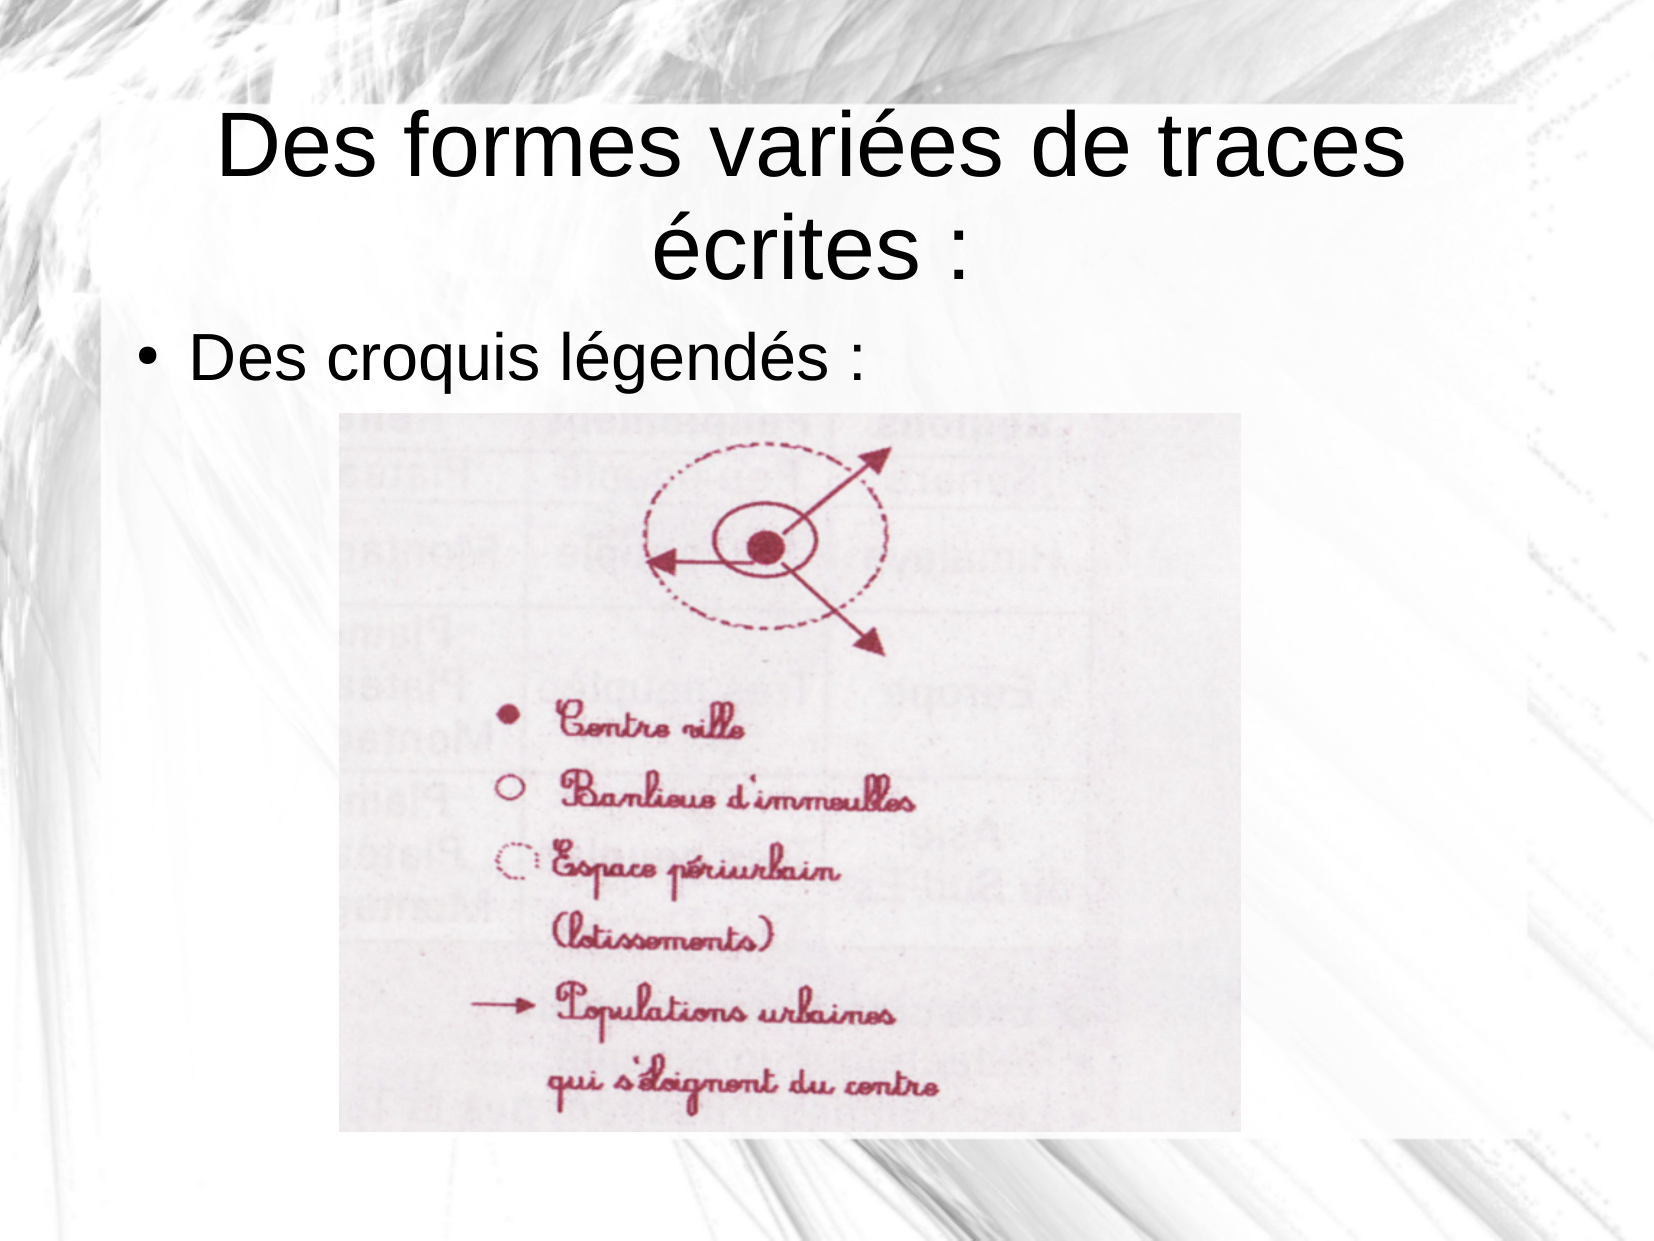

# Des formes variées de traces écrites :
Des croquis légendés :